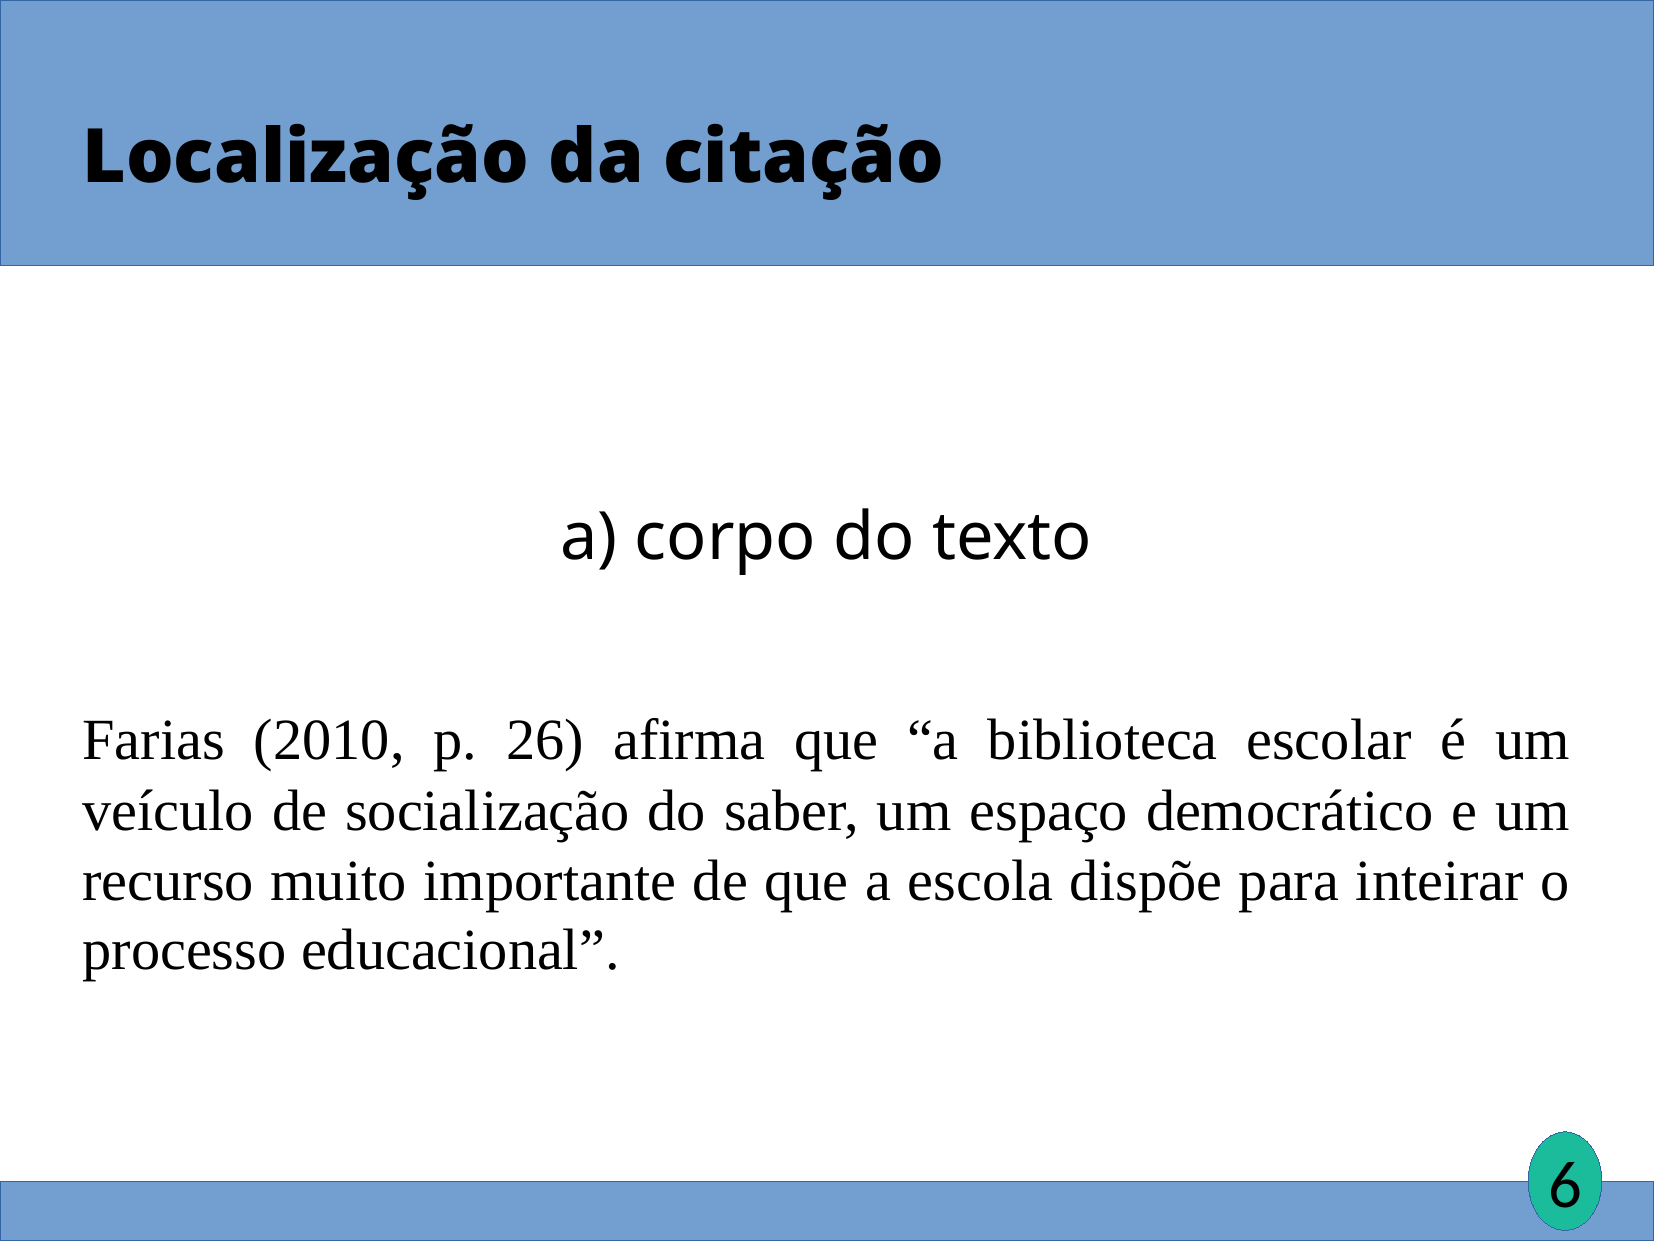

# Localização da citação
a) corpo do texto
Farias (2010, p. 26) afirma que “a biblioteca escolar é um veículo de socialização do saber, um espaço democrático e um recurso muito importante de que a escola dispõe para inteirar o processo educacional”.